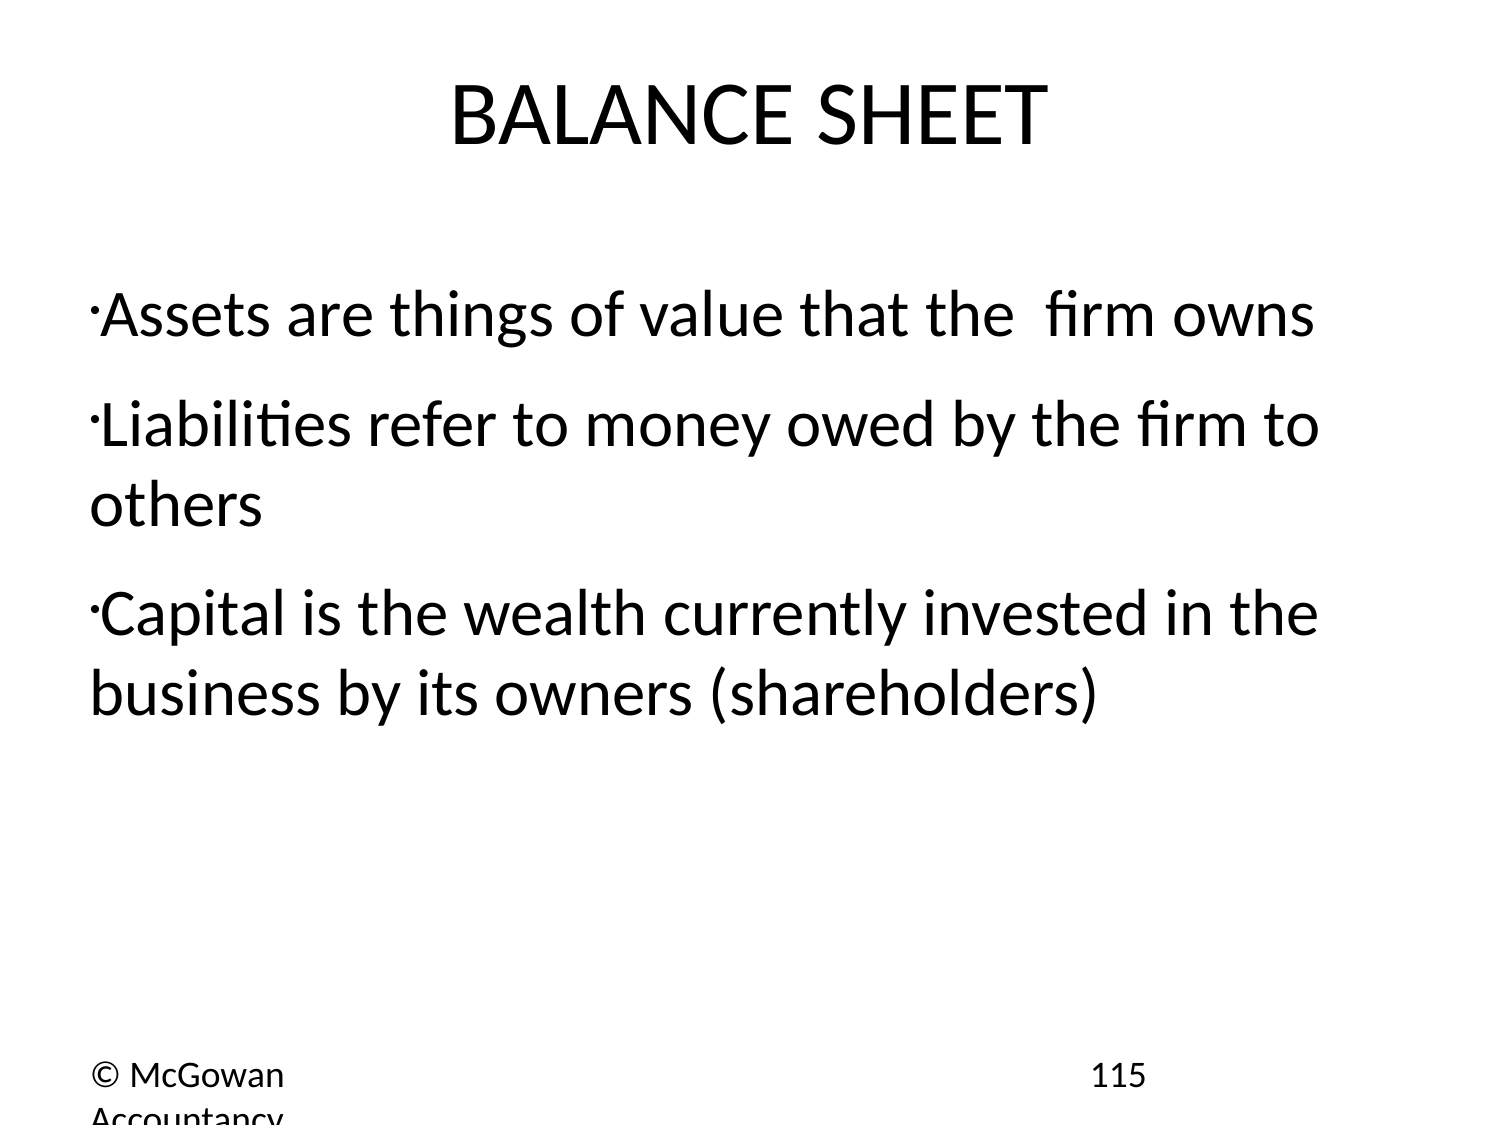

# BALANCE SHEET
Assets are things of value that the firm owns
Liabilities refer to money owed by the firm to others
Capital is the wealth currently invested in the business by its owners (shareholders)
© McGowan Accountancy Services
115